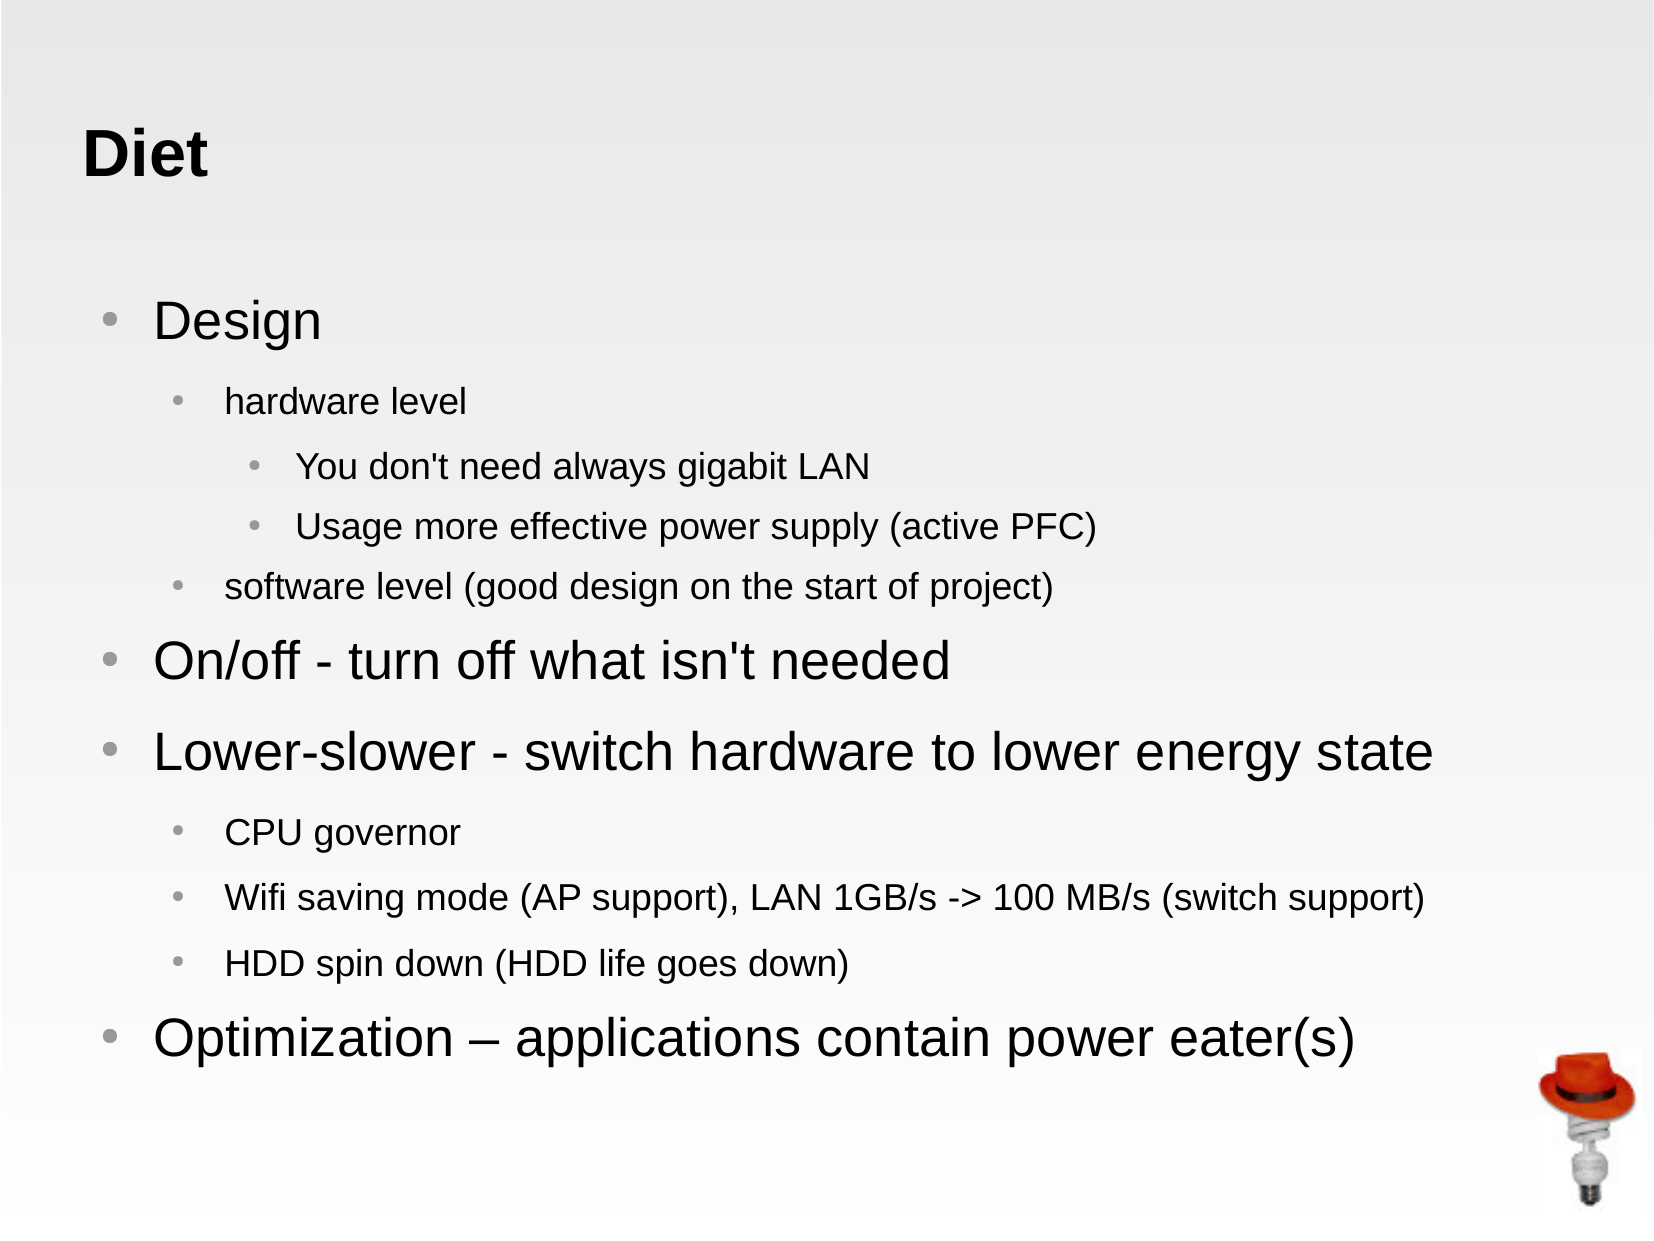

# Diet
Design
hardware level
You don't need always gigabit LAN
Usage more effective power supply (active PFC)
software level (good design on the start of project)
On/off - turn off what isn't needed
Lower-slower - switch hardware to lower energy state
CPU governor
Wifi saving mode (AP support), LAN 1GB/s -> 100 MB/s (switch support)
HDD spin down (HDD life goes down)
Optimization – applications contain power eater(s)